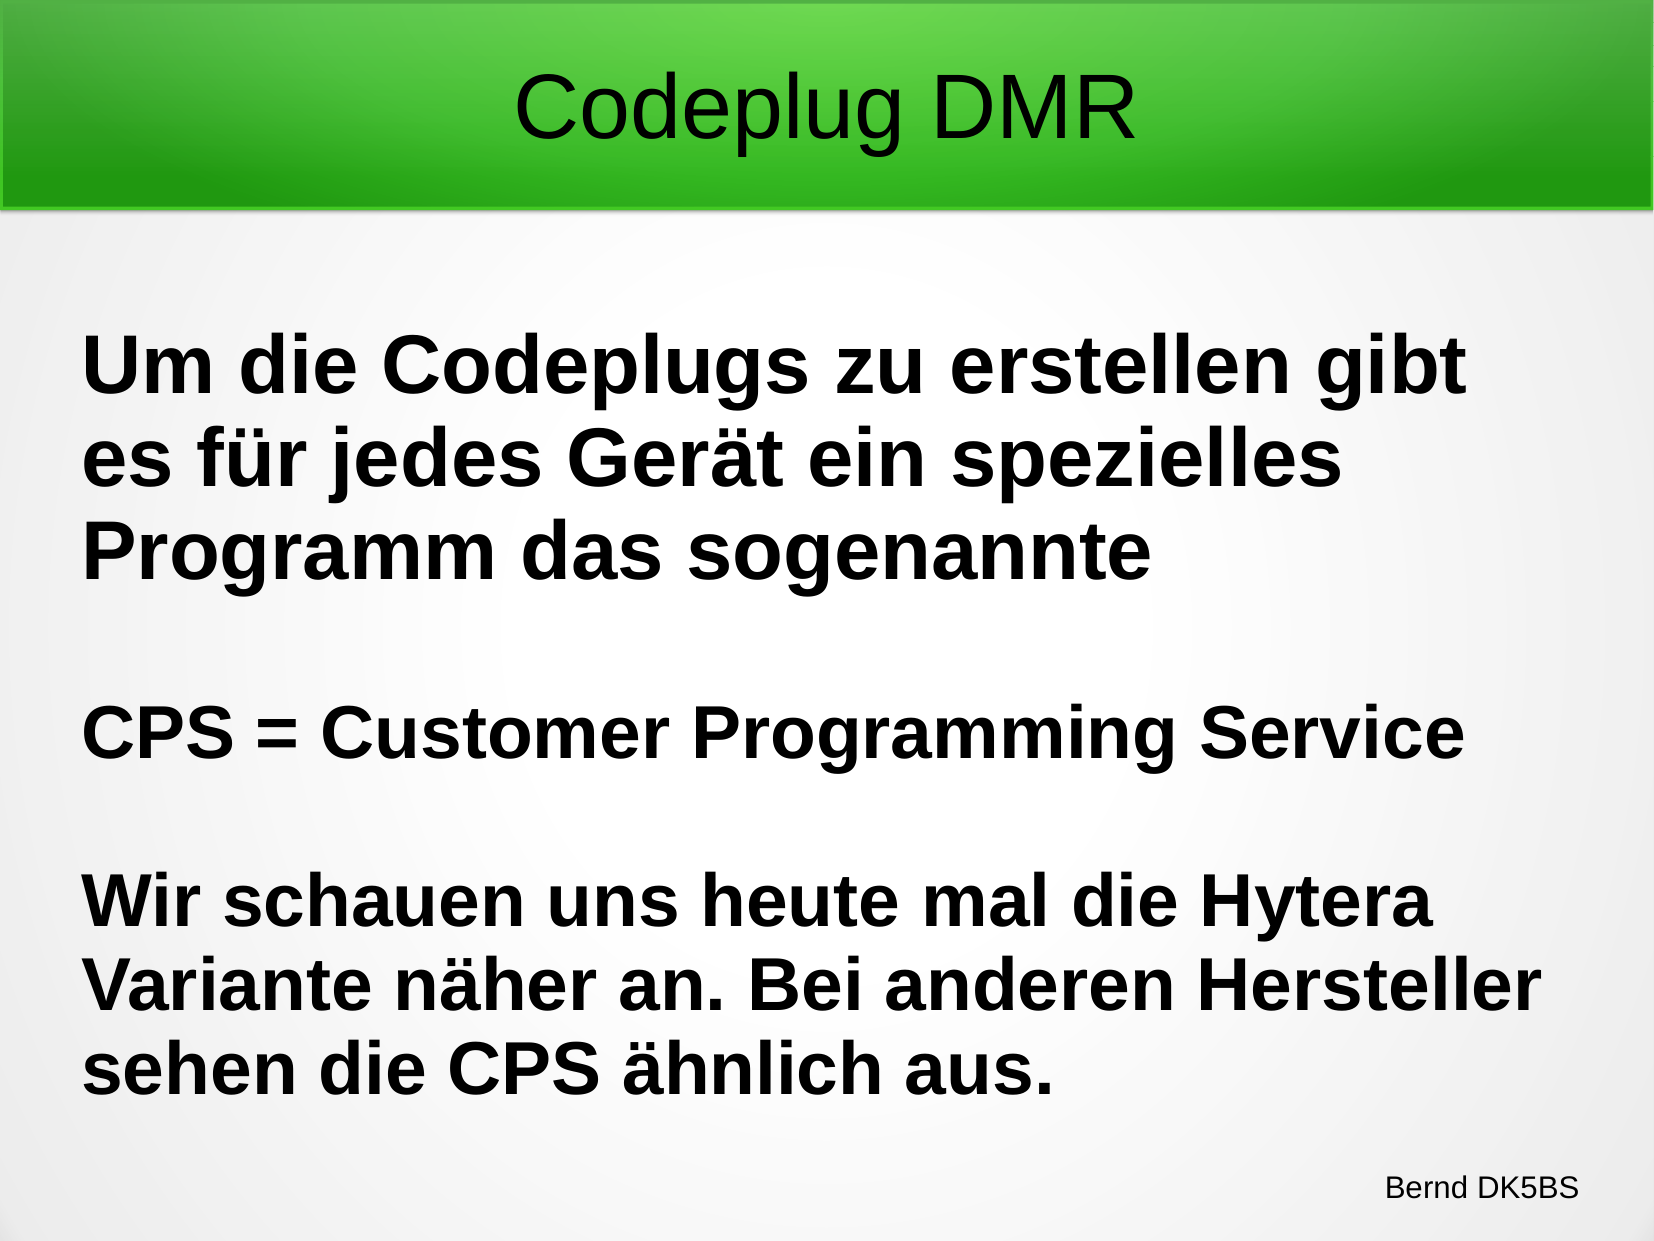

# Codeplug DMR
Um die Codeplugs zu erstellen gibt es für jedes Gerät ein spezielles Programm das sogenannte
CPS = Customer Programming Service
Wir schauen uns heute mal die Hytera Variante näher an. Bei anderen Hersteller sehen die CPS ähnlich aus.
Bernd DK5BS